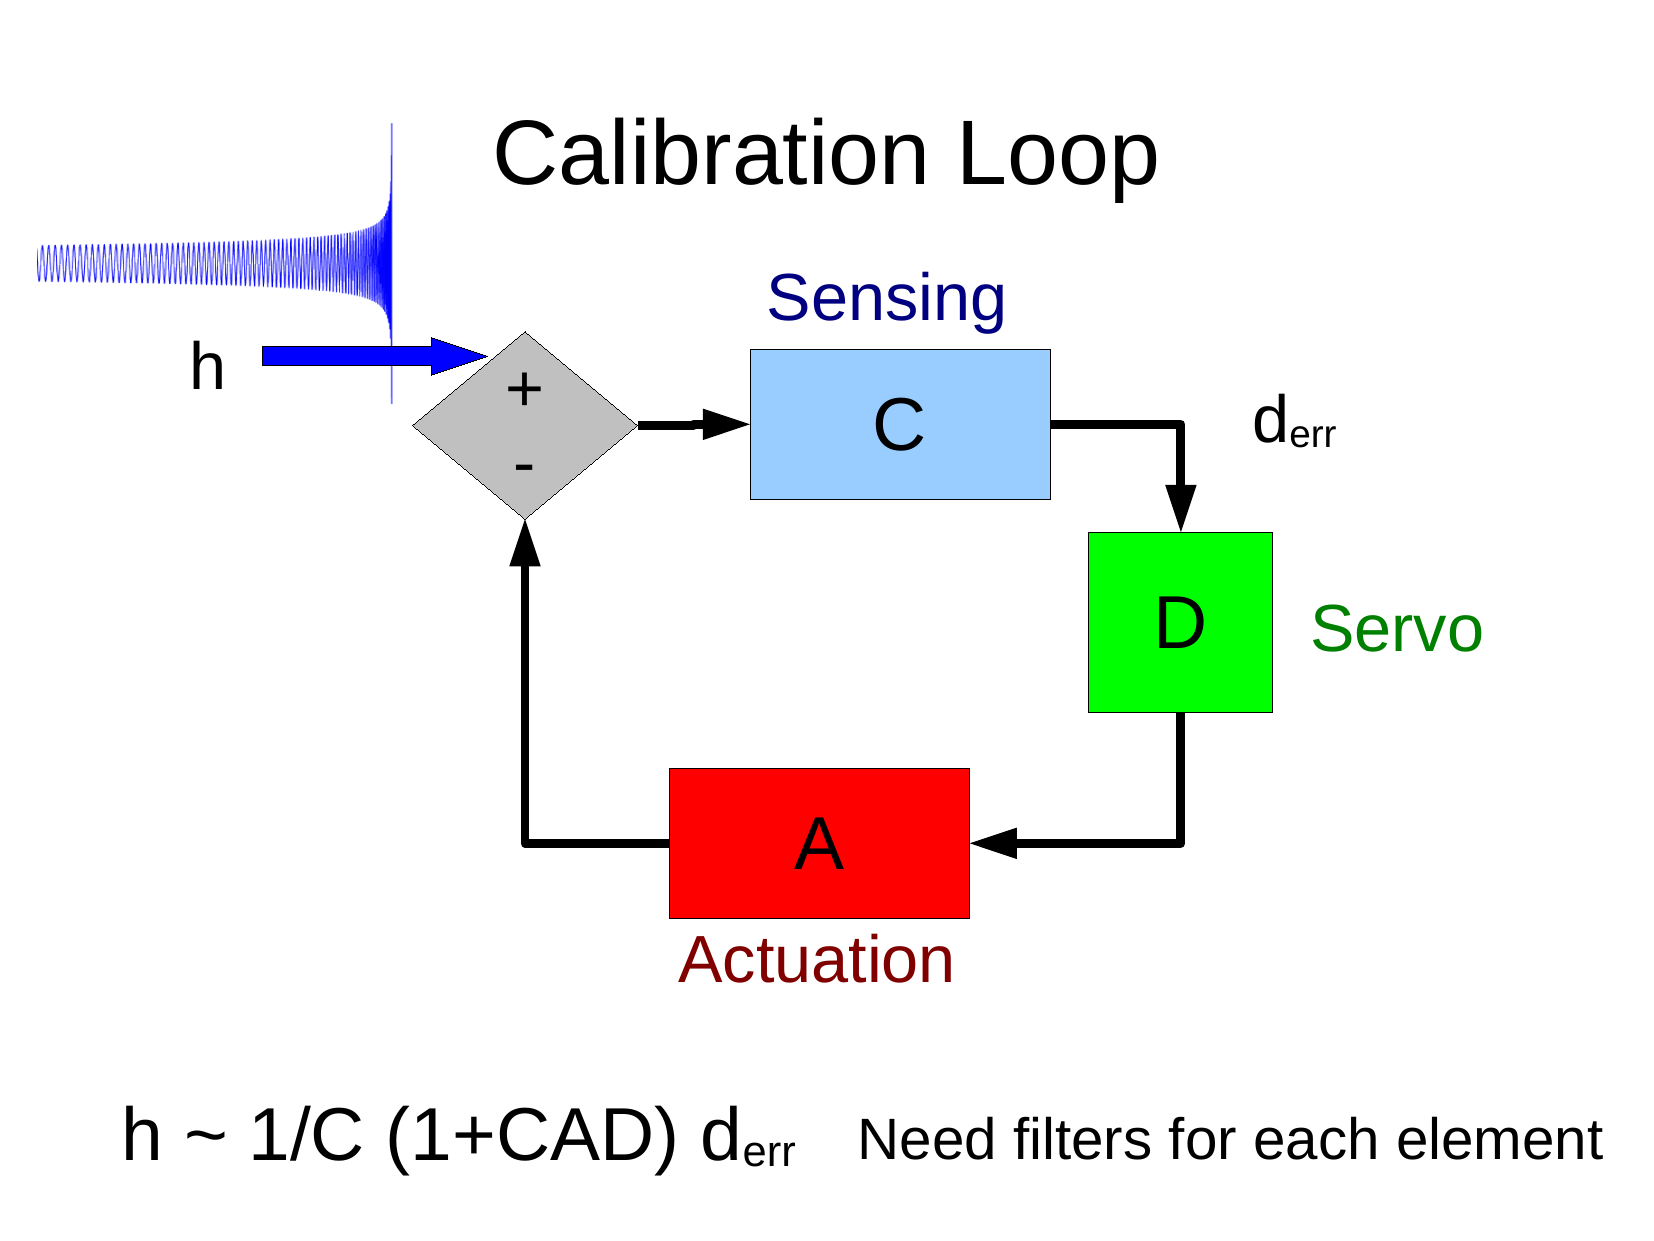

# Calibration Loop
Sensing
h
+
-
C
derr
D
Servo
A
Actuation
h ~ 1/C (1+CAD) derr
Need filters for each element